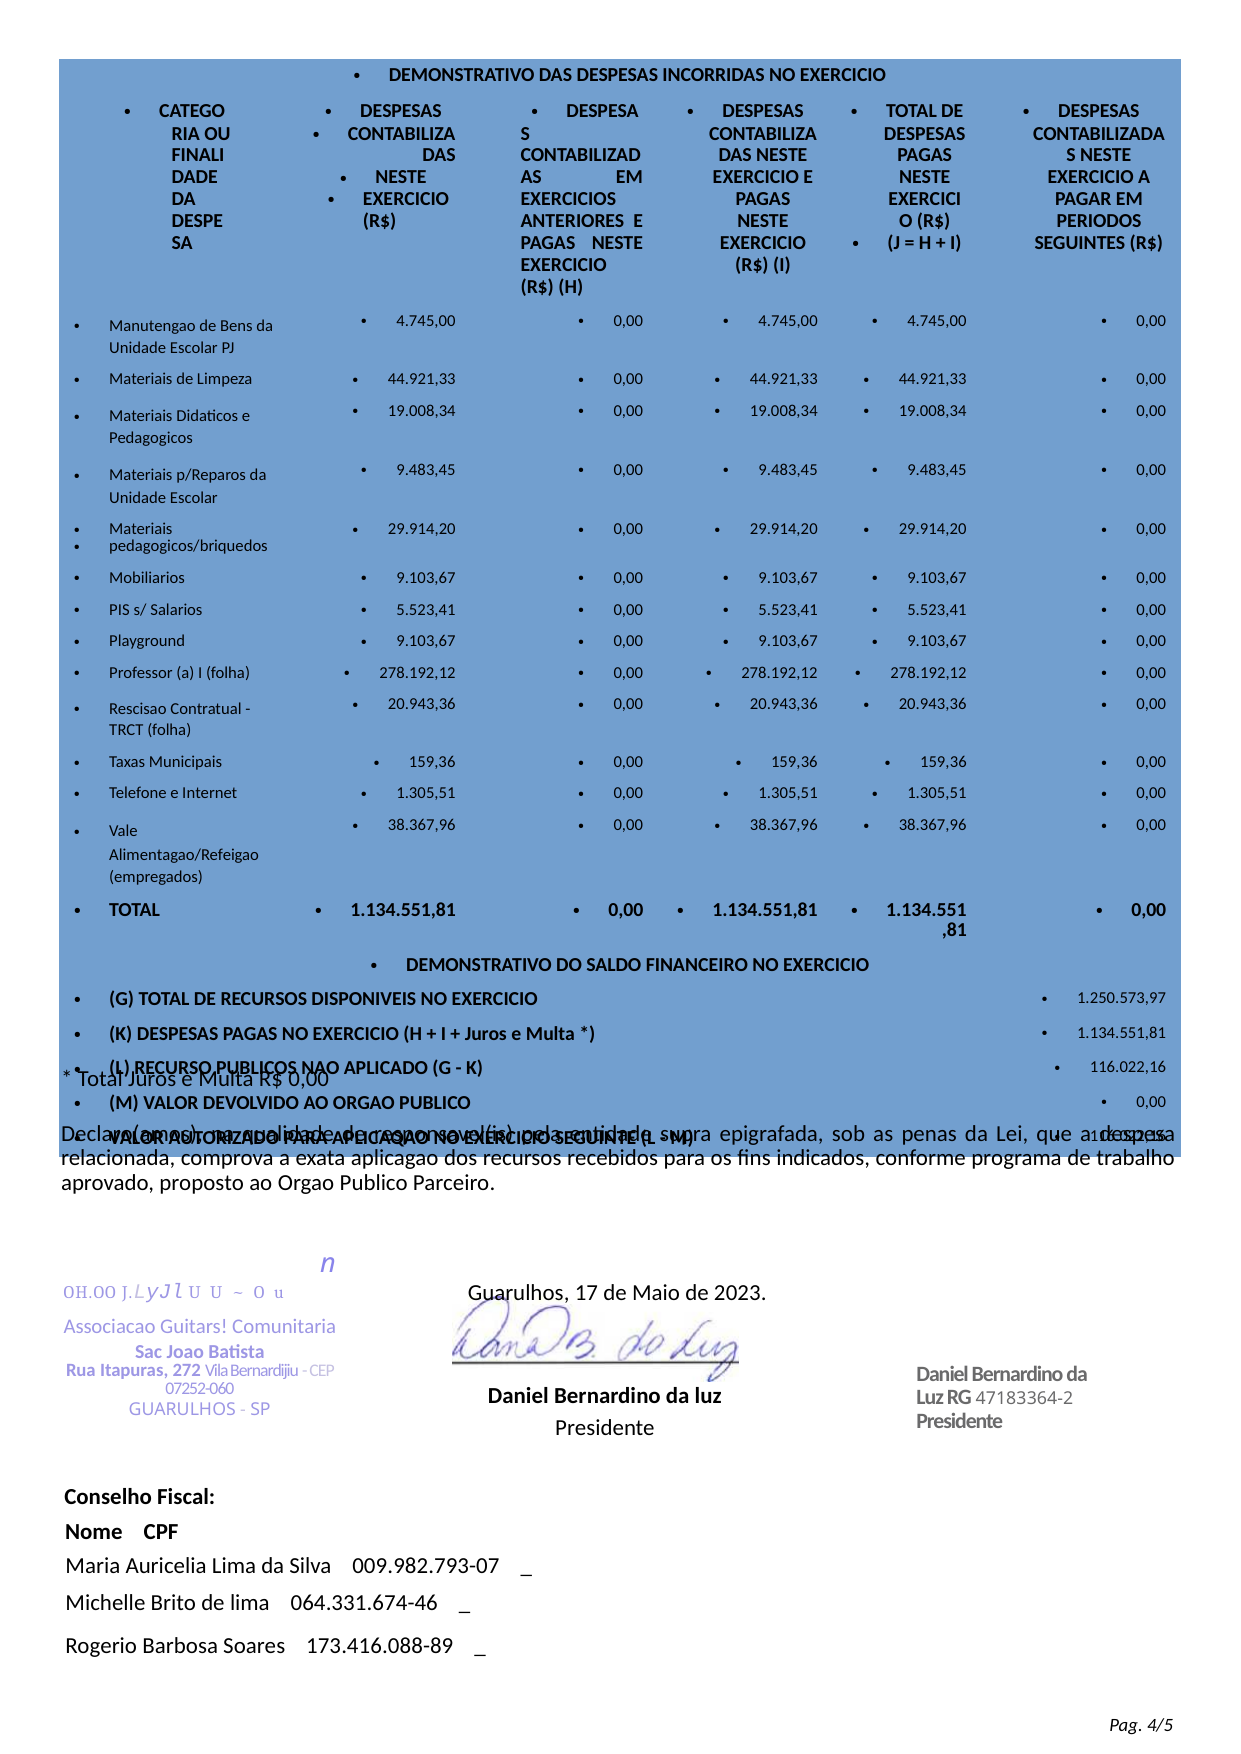

| DEMONSTRATIVO DAS DESPESAS INCORRIDAS NO EXERCICIO | | | | | |
| --- | --- | --- | --- | --- | --- |
| CATEGORIA OU FINALIDADE DA DESPESA | DESPESAS CONTABILIZADAS NESTE EXERCICIO (R$) | DESPESAS CONTABILIZADAS EM EXERCICIOS ANTERIORES E PAGAS NESTE EXERCICIO (R$) (H) | DESPESAS CONTABILIZADAS NESTE EXERCICIO E PAGAS NESTE EXERCICIO (R$) (I) | TOTAL DE DESPESAS PAGAS NESTE EXERCICIO (R$) (J = H + I) | DESPESAS CONTABILIZADAS NESTE EXERCICIO A PAGAR EM PERIODOS SEGUINTES (R$) |
| Manutengao de Bens da Unidade Escolar PJ | 4.745,00 | 0,00 | 4.745,00 | 4.745,00 | 0,00 |
| Materiais de Limpeza | 44.921,33 | 0,00 | 44.921,33 | 44.921,33 | 0,00 |
| Materiais Didaticos e Pedagogicos | 19.008,34 | 0,00 | 19.008,34 | 19.008,34 | 0,00 |
| Materiais p/Reparos da Unidade Escolar | 9.483,45 | 0,00 | 9.483,45 | 9.483,45 | 0,00 |
| Materiais pedagogicos/briquedos | 29.914,20 | 0,00 | 29.914,20 | 29.914,20 | 0,00 |
| Mobiliarios | 9.103,67 | 0,00 | 9.103,67 | 9.103,67 | 0,00 |
| PIS s/ Salarios | 5.523,41 | 0,00 | 5.523,41 | 5.523,41 | 0,00 |
| Playground | 9.103,67 | 0,00 | 9.103,67 | 9.103,67 | 0,00 |
| Professor (a) I (folha) | 278.192,12 | 0,00 | 278.192,12 | 278.192,12 | 0,00 |
| Rescisao Contratual -TRCT (folha) | 20.943,36 | 0,00 | 20.943,36 | 20.943,36 | 0,00 |
| Taxas Municipais | 159,36 | 0,00 | 159,36 | 159,36 | 0,00 |
| Telefone e Internet | 1.305,51 | 0,00 | 1.305,51 | 1.305,51 | 0,00 |
| Vale Alimentagao/Refeigao (empregados) | 38.367,96 | 0,00 | 38.367,96 | 38.367,96 | 0,00 |
| TOTAL | 1.134.551,81 | 0,00 | 1.134.551,81 | 1.134.551,81 | 0,00 |
| DEMONSTRATIVO DO SALDO FINANCEIRO NO EXERCICIO | | | | | |
| (G) TOTAL DE RECURSOS DISPONIVEIS NO EXERCICIO | | | | | 1.250.573,97 |
| (K) DESPESAS PAGAS NO EXERCICIO (H + I + Juros e Multa \*) | | | | | 1.134.551,81 |
| (L) RECURSO PUBLICOS NAO APLICADO (G - K) | | | | | 116.022,16 |
| (M) VALOR DEVOLVIDO AO ORGAO PUBLICO | | | | | 0,00 |
| VALOR AUTORIZADO PARA APLICAQAO NO EXERCICIO SEGUINTE (L - M) | | | | | 116.022,16 |
* Total Juros e Multa R$ 0,00
Declaro(amos), na qualidade de responsavel(is) pela entidade supra epigrafada, sob as penas da Lei, que a despesa relacionada, comprova a exata aplicagao dos recursos recebidos para os fins indicados, conforme programa de trabalho aprovado, proposto ao Orgao Publico Parceiro.
n
OH.OO J.LyJl UU~Ou
Associacao Guitars! Comunitaria Sac Joao Batista
Rua Itapuras, 272 Vila Bernardijiu - CEP 07252-060
GUARULHOS - SP
Guarulhos, 17 de Maio de 2023.
Daniel Bernardino da Luz RG 47183364-2 Presidente
Daniel Bernardino da luz
Presidente
Conselho Fiscal:
Nome CPF
Maria Auricelia Lima da Silva 009.982.793-07 _
Michelle Brito de lima 064.331.674-46 _
Rogerio Barbosa Soares 173.416.088-89 _
Pag. 4/5